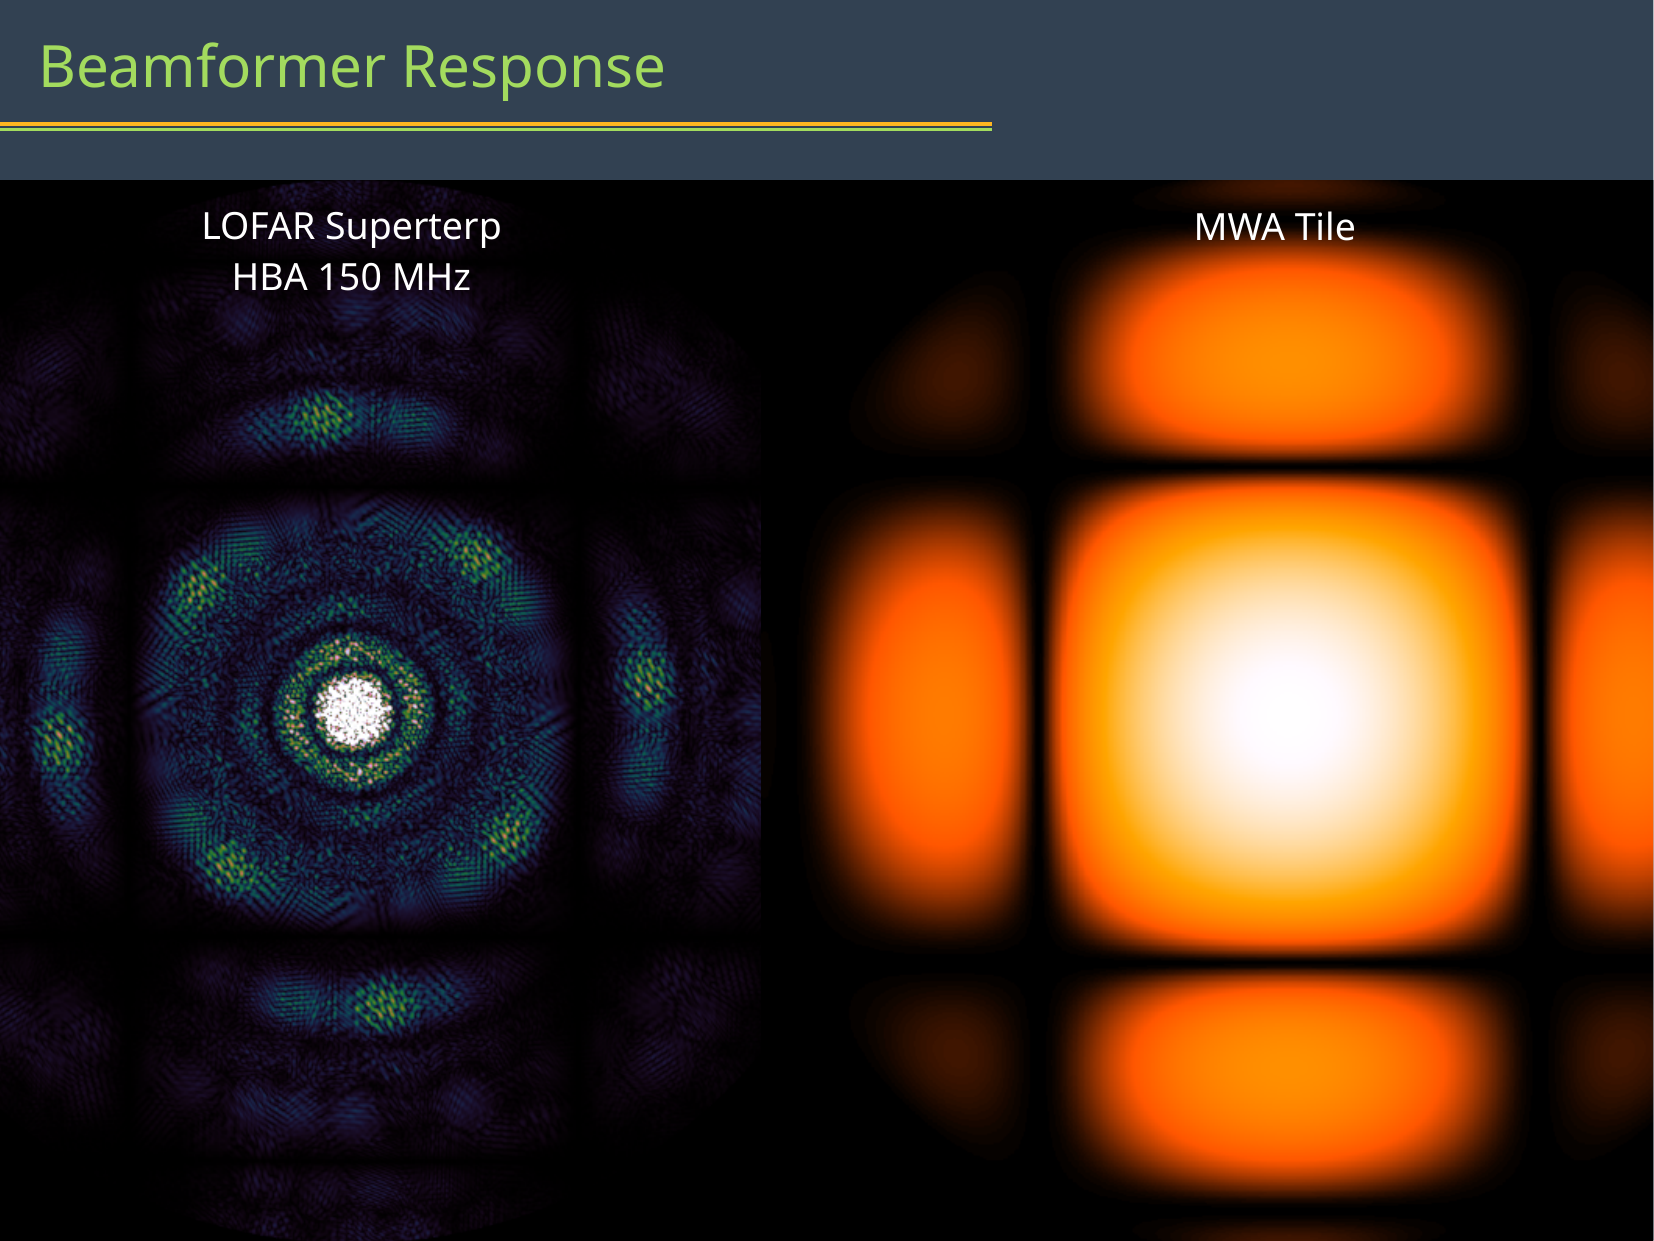

Beamformer Response
LOFAR Superterp
HBA 150 MHz
MWA Tile
NASSP 2016
64